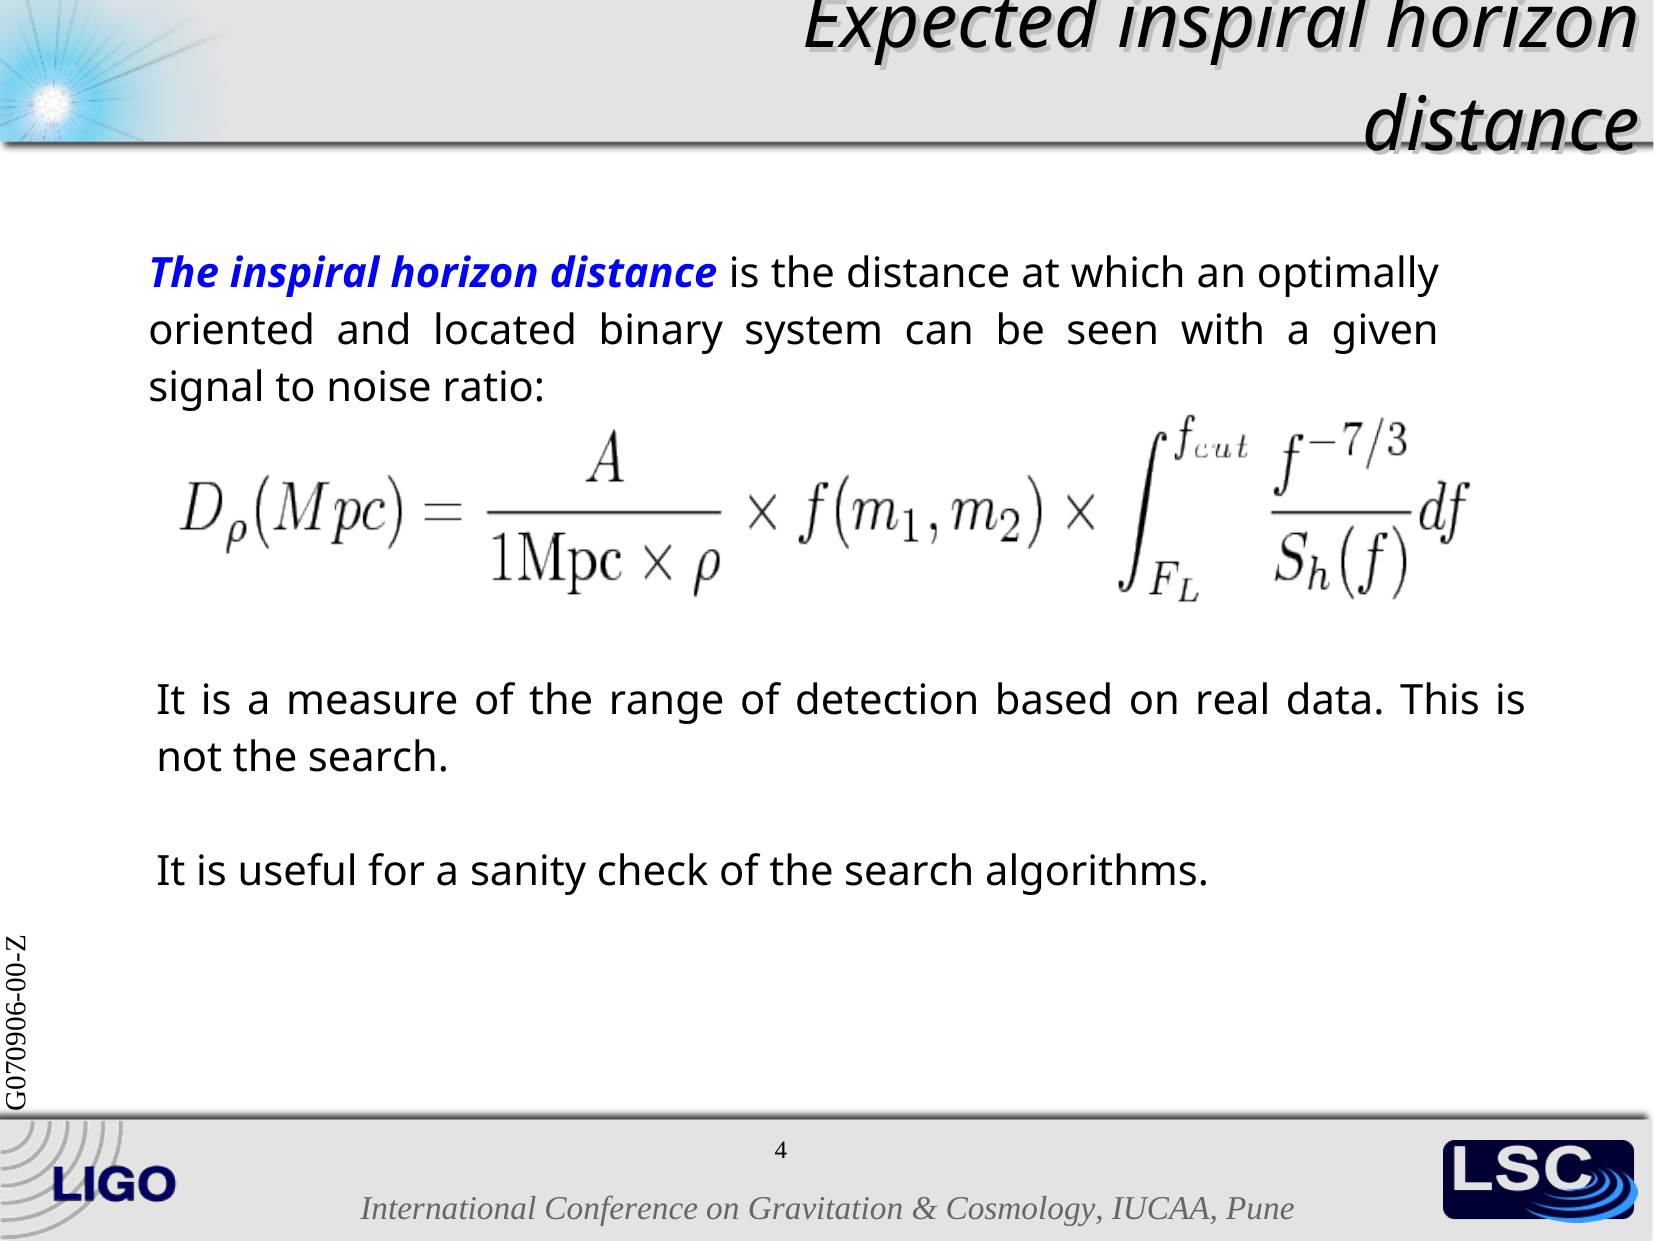

Expected inspiral horizon distance
The inspiral horizon distance is the distance at which an optimally oriented and located binary system can be seen with a given signal to noise ratio:
It is a measure of the range of detection based on real data. This is not the search.
It is useful for a sanity check of the search algorithms.